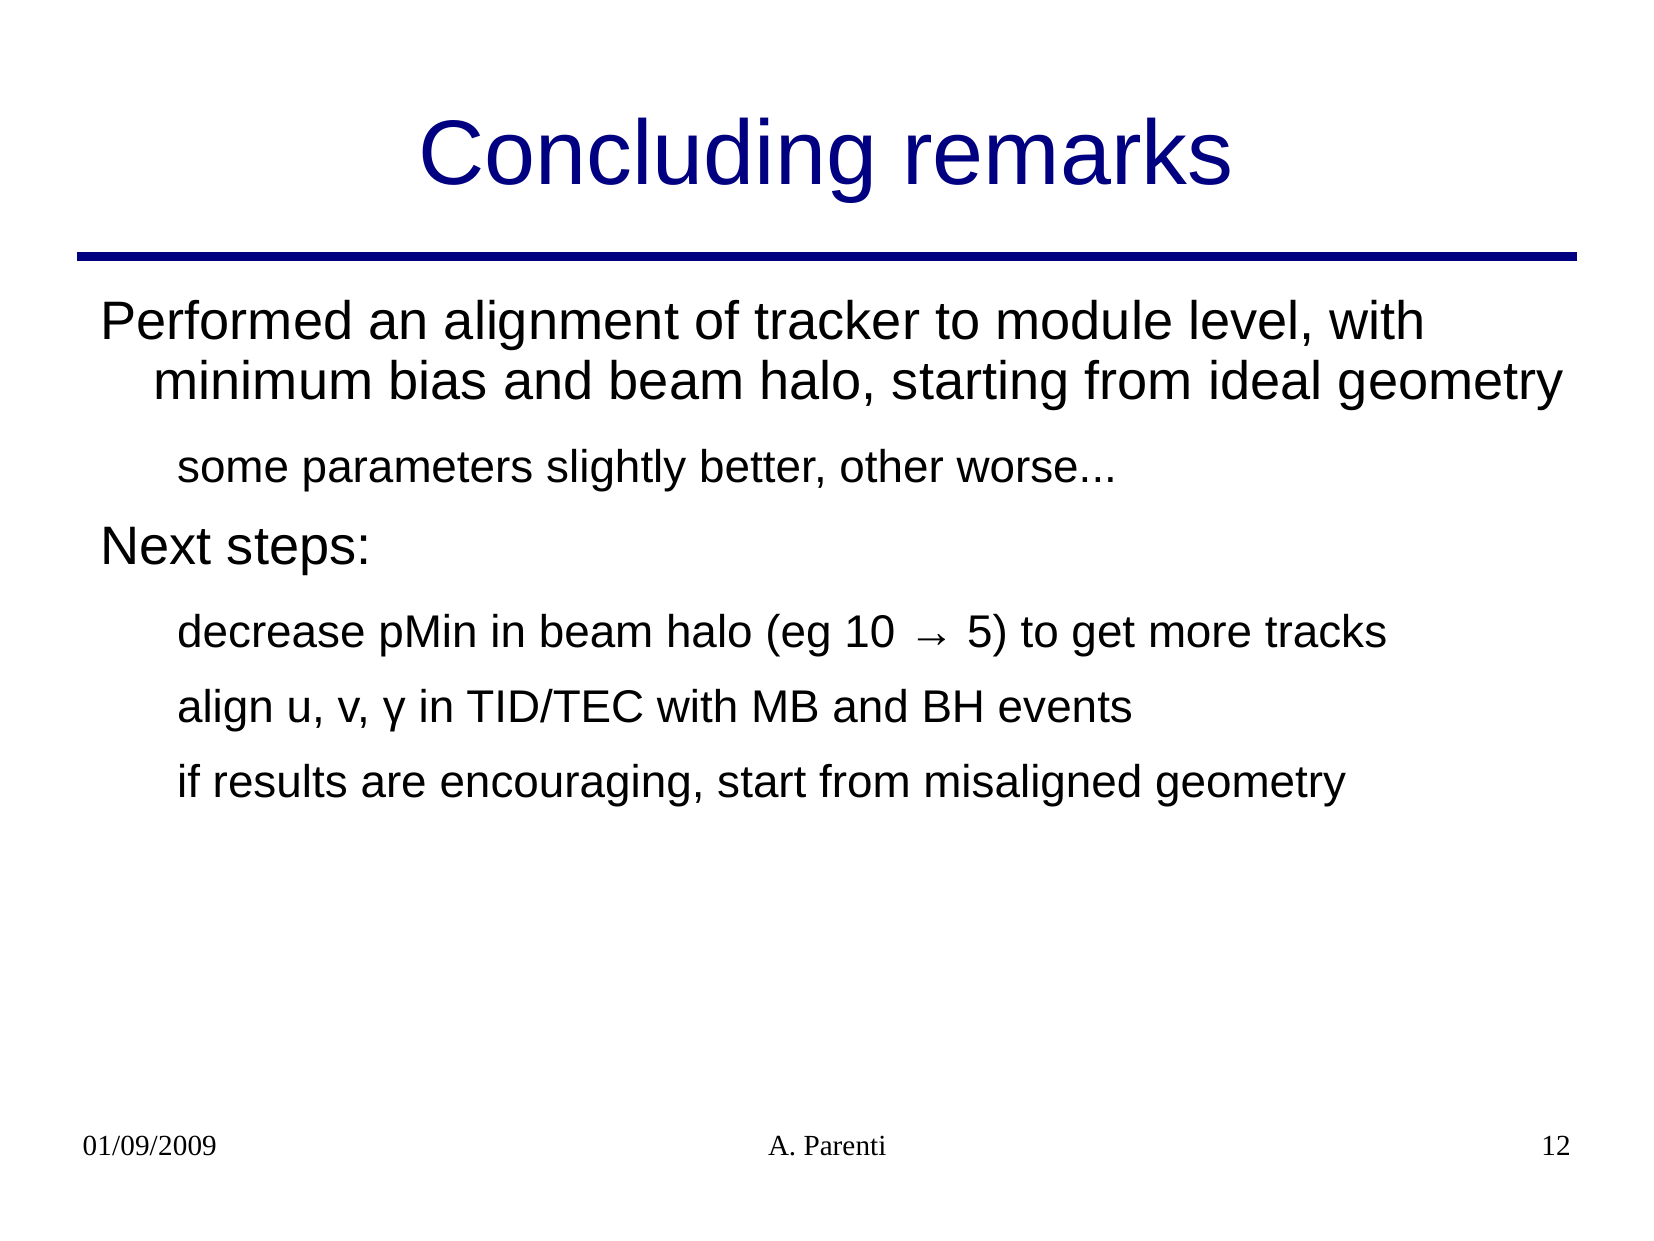

# Concluding remarks
Performed an alignment of tracker to module level, with minimum bias and beam halo, starting from ideal geometry
some parameters slightly better, other worse...
Next steps:
decrease pMin in beam halo (eg 10 → 5) to get more tracks
align u, v, γ in TID/TEC with MB and BH events
if results are encouraging, start from misaligned geometry
12